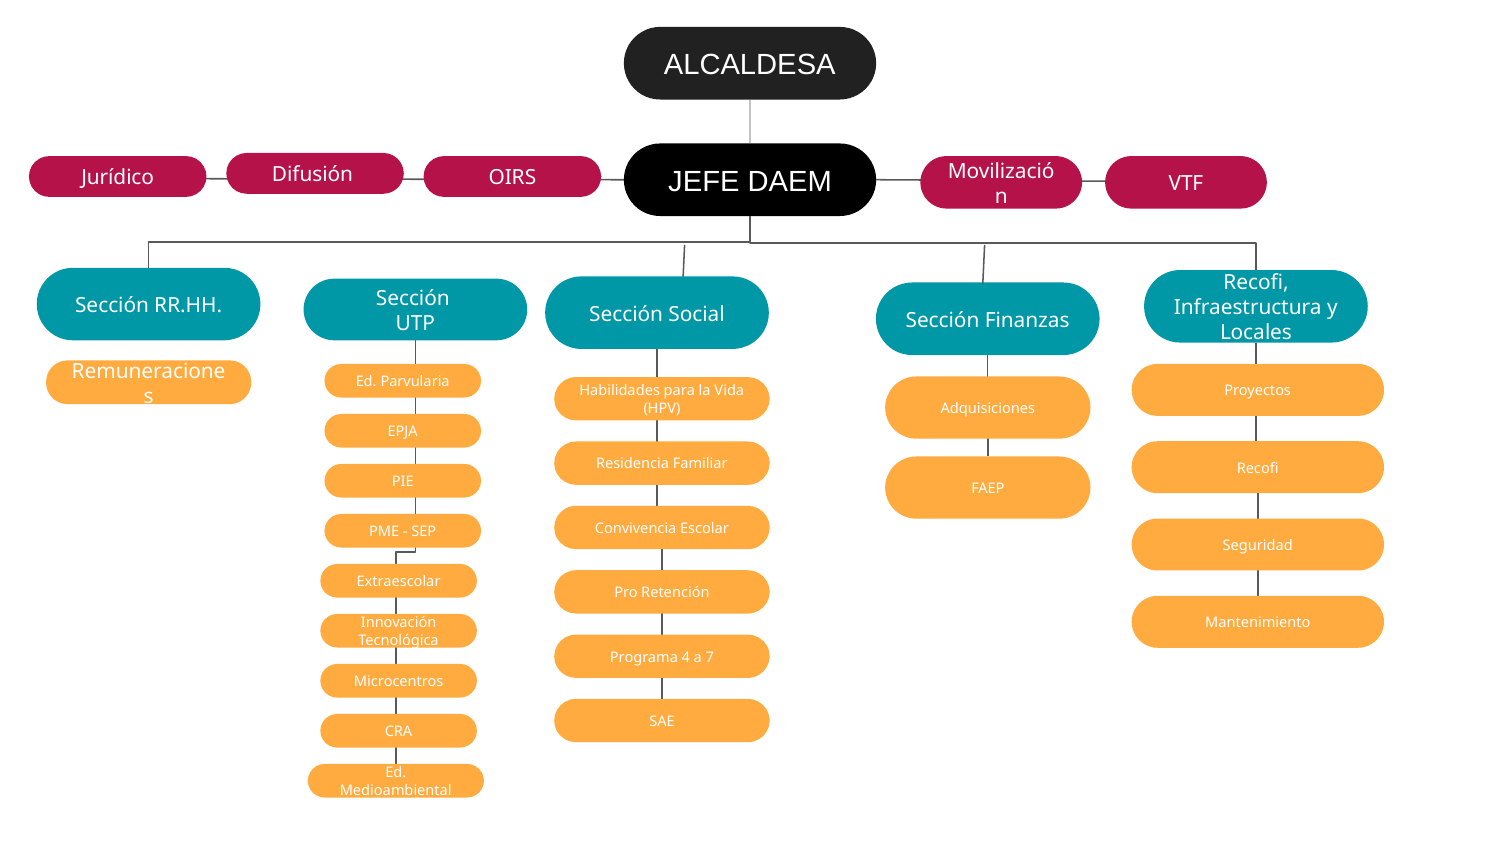

ALCALDESA
JEFE DAEM
Difusión
Jurídico
OIRS
Movilización
VTF
Sección RR.HH.
Recofi, Infraestructura y Locales
Sección Social
Sección
UTP
Sección Finanzas
Remuneraciones
Ed. Parvularia
Proyectos
Adquisiciones
Habilidades para la Vida (HPV)
EPJA
Recofi
Residencia Familiar
FAEP
PIE
Convivencia Escolar
PME - SEP
Seguridad
Extraescolar
Pro Retención
Mantenimiento
Innovación Tecnológica
Programa 4 a 7
Microcentros
SAE
CRA
Ed. Medioambiental